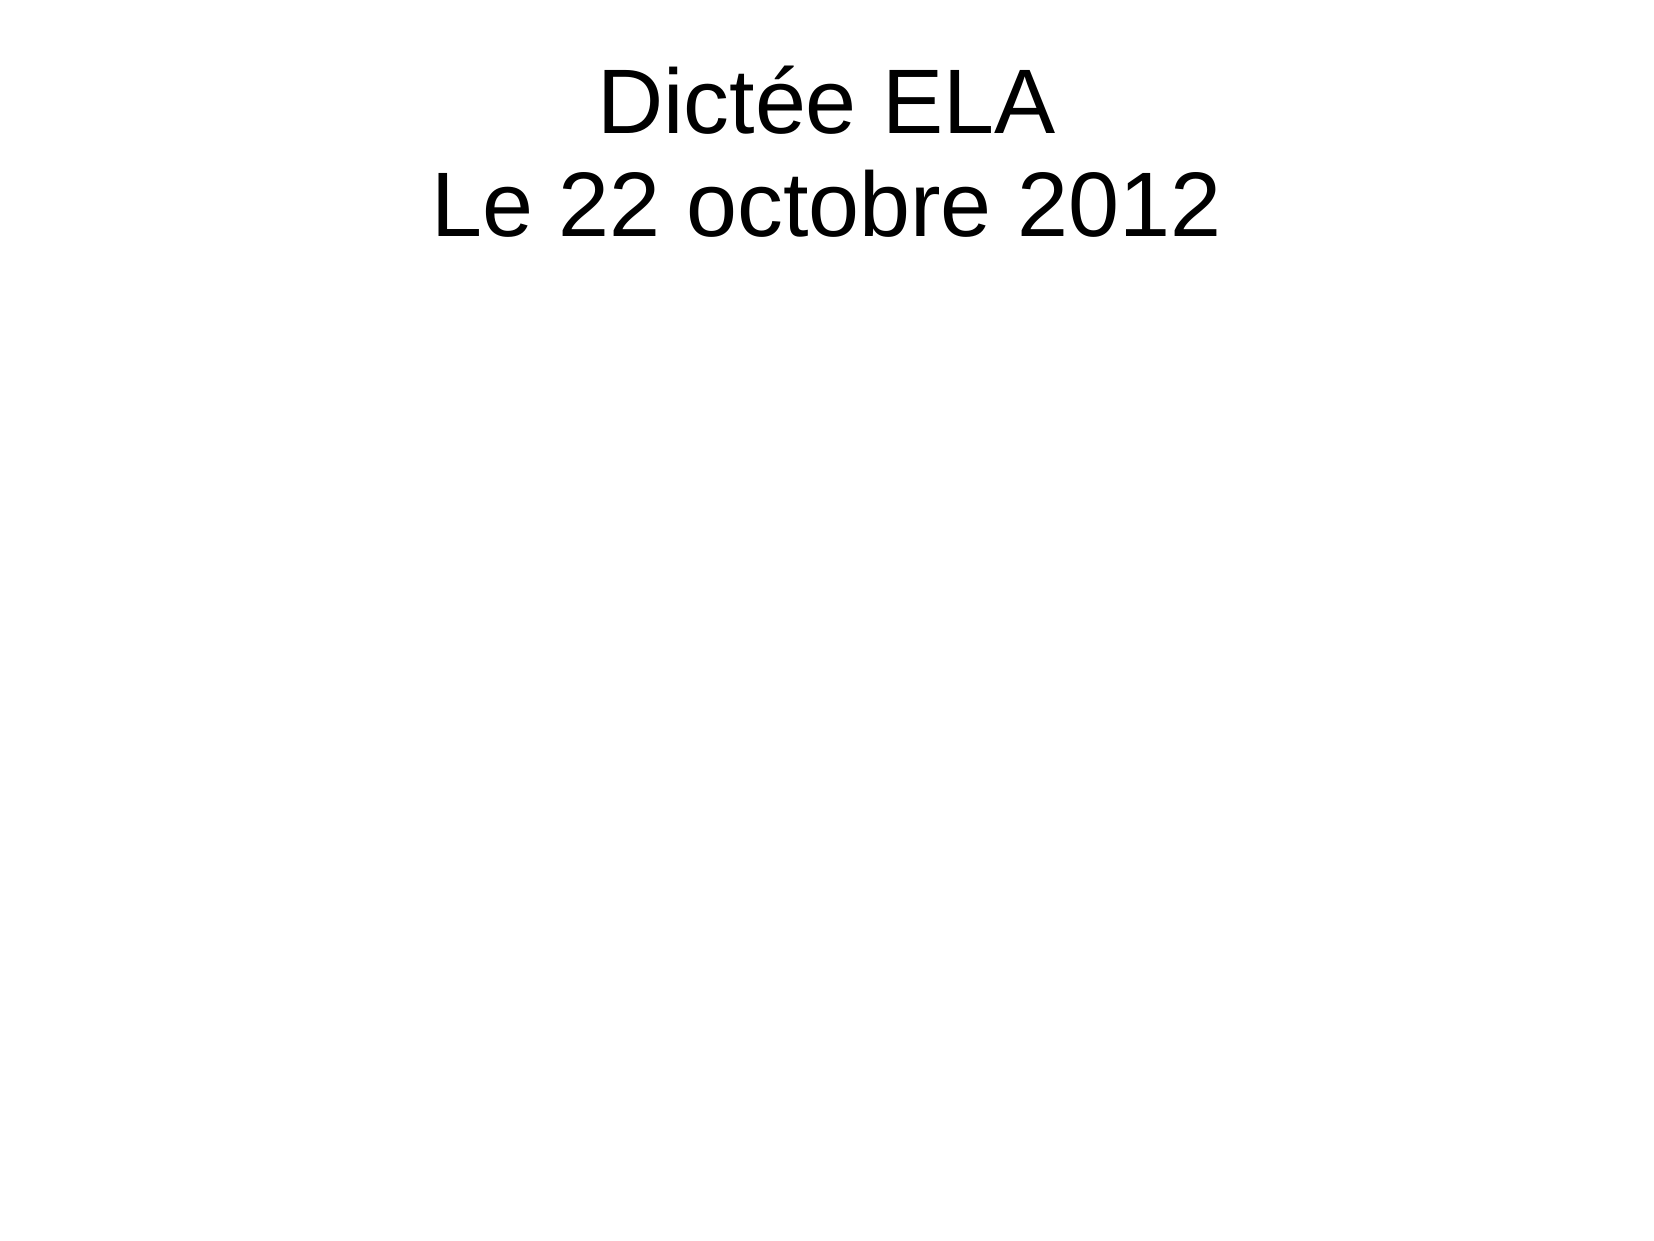

# Dictée ELA Le 22 octobre 2012